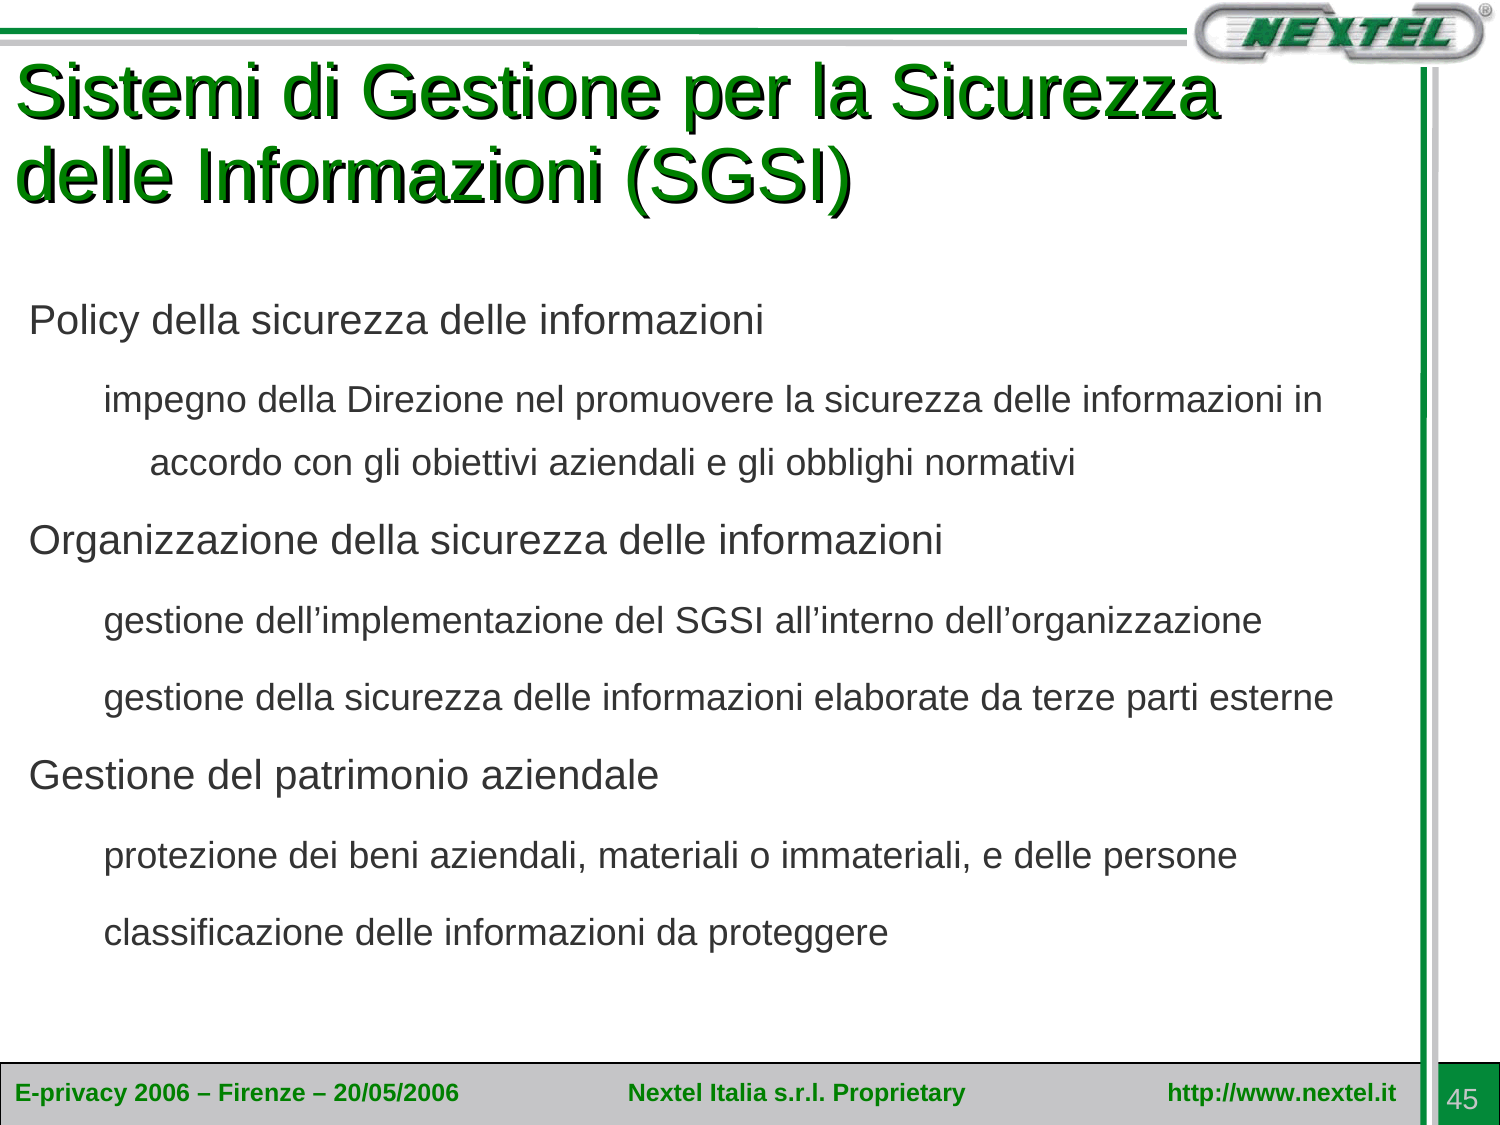

Sistemi di Gestione per la Sicurezza delle Informazioni (SGSI)
# Policy della sicurezza delle informazioni
impegno della Direzione nel promuovere la sicurezza delle informazioni in accordo con gli obiettivi aziendali e gli obblighi normativi
Organizzazione della sicurezza delle informazioni
gestione dell’implementazione del SGSI all’interno dell’organizzazione
gestione della sicurezza delle informazioni elaborate da terze parti esterne
Gestione del patrimonio aziendale
protezione dei beni aziendali, materiali o immateriali, e delle persone
classificazione delle informazioni da proteggere
45